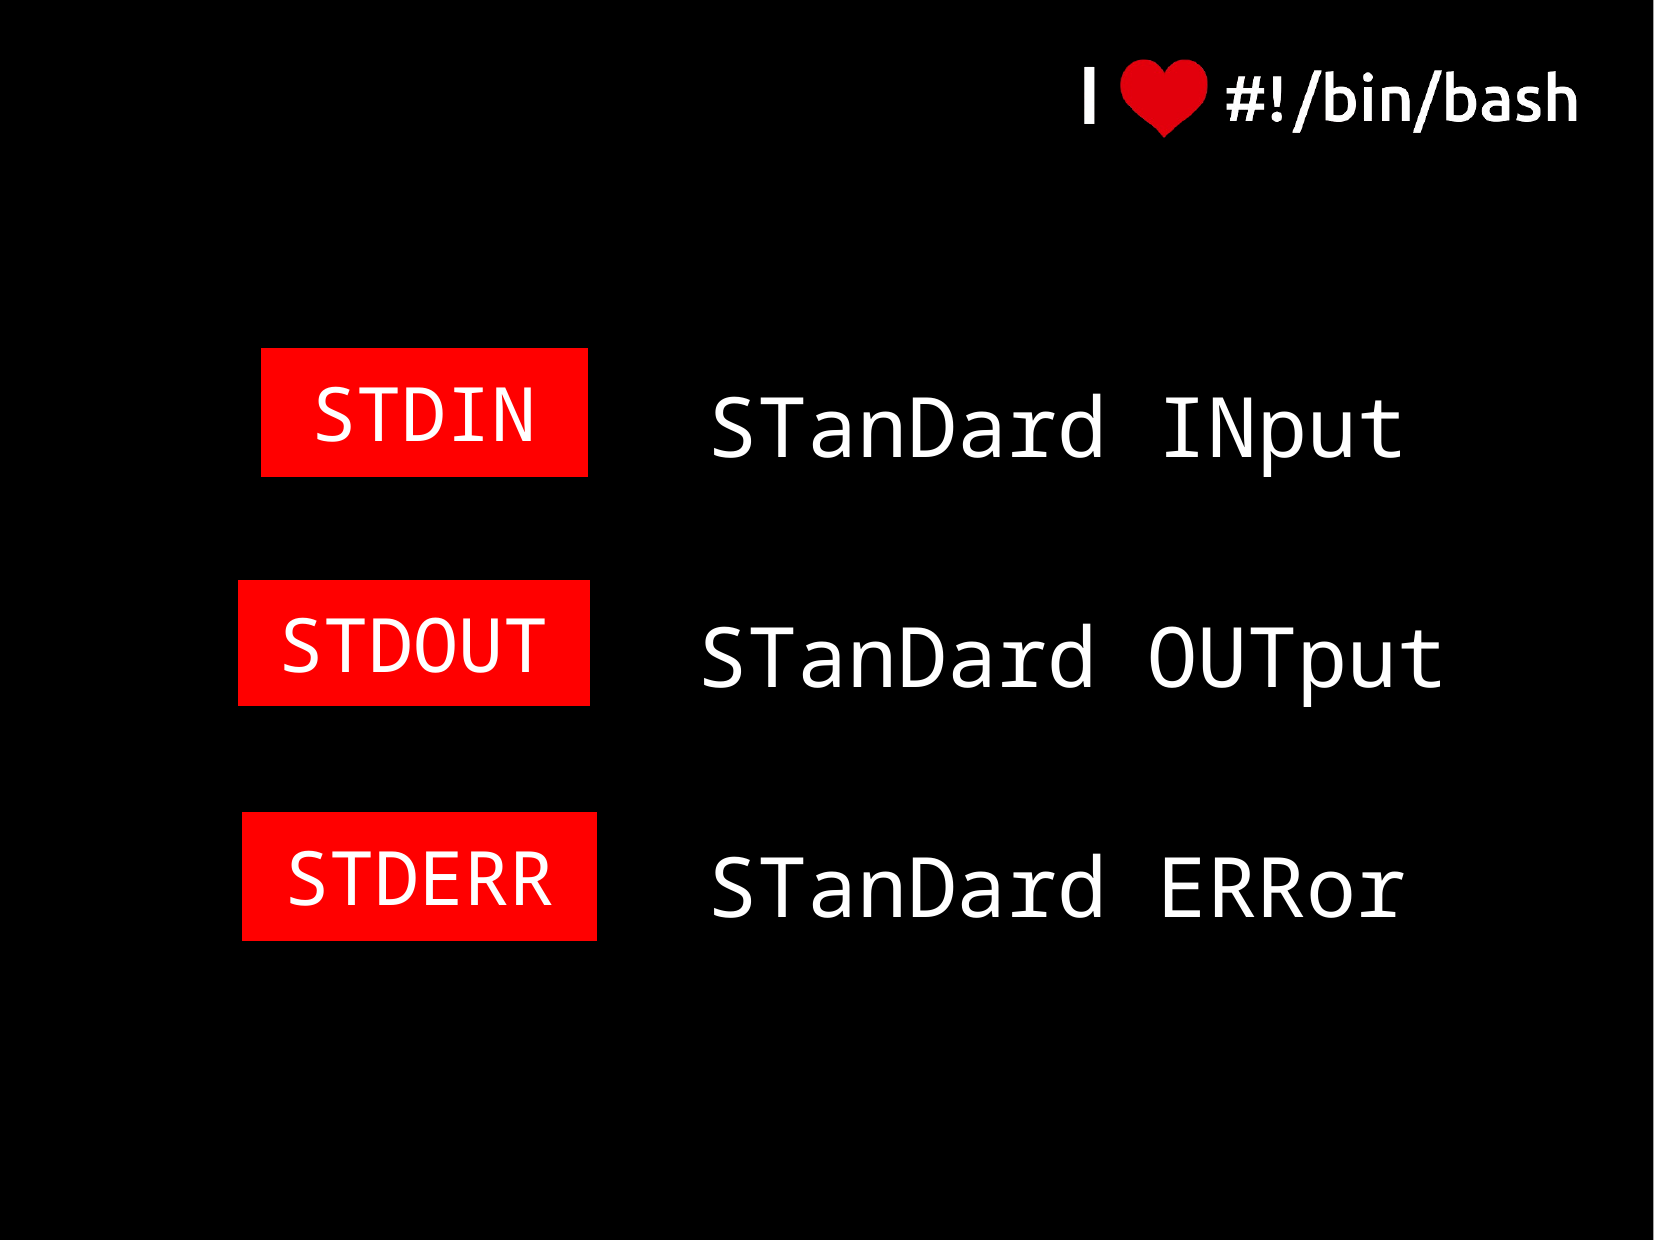

STDIN
STanDard INput
STDOUT
STanDard OUTput
STDERR
STanDard ERRor